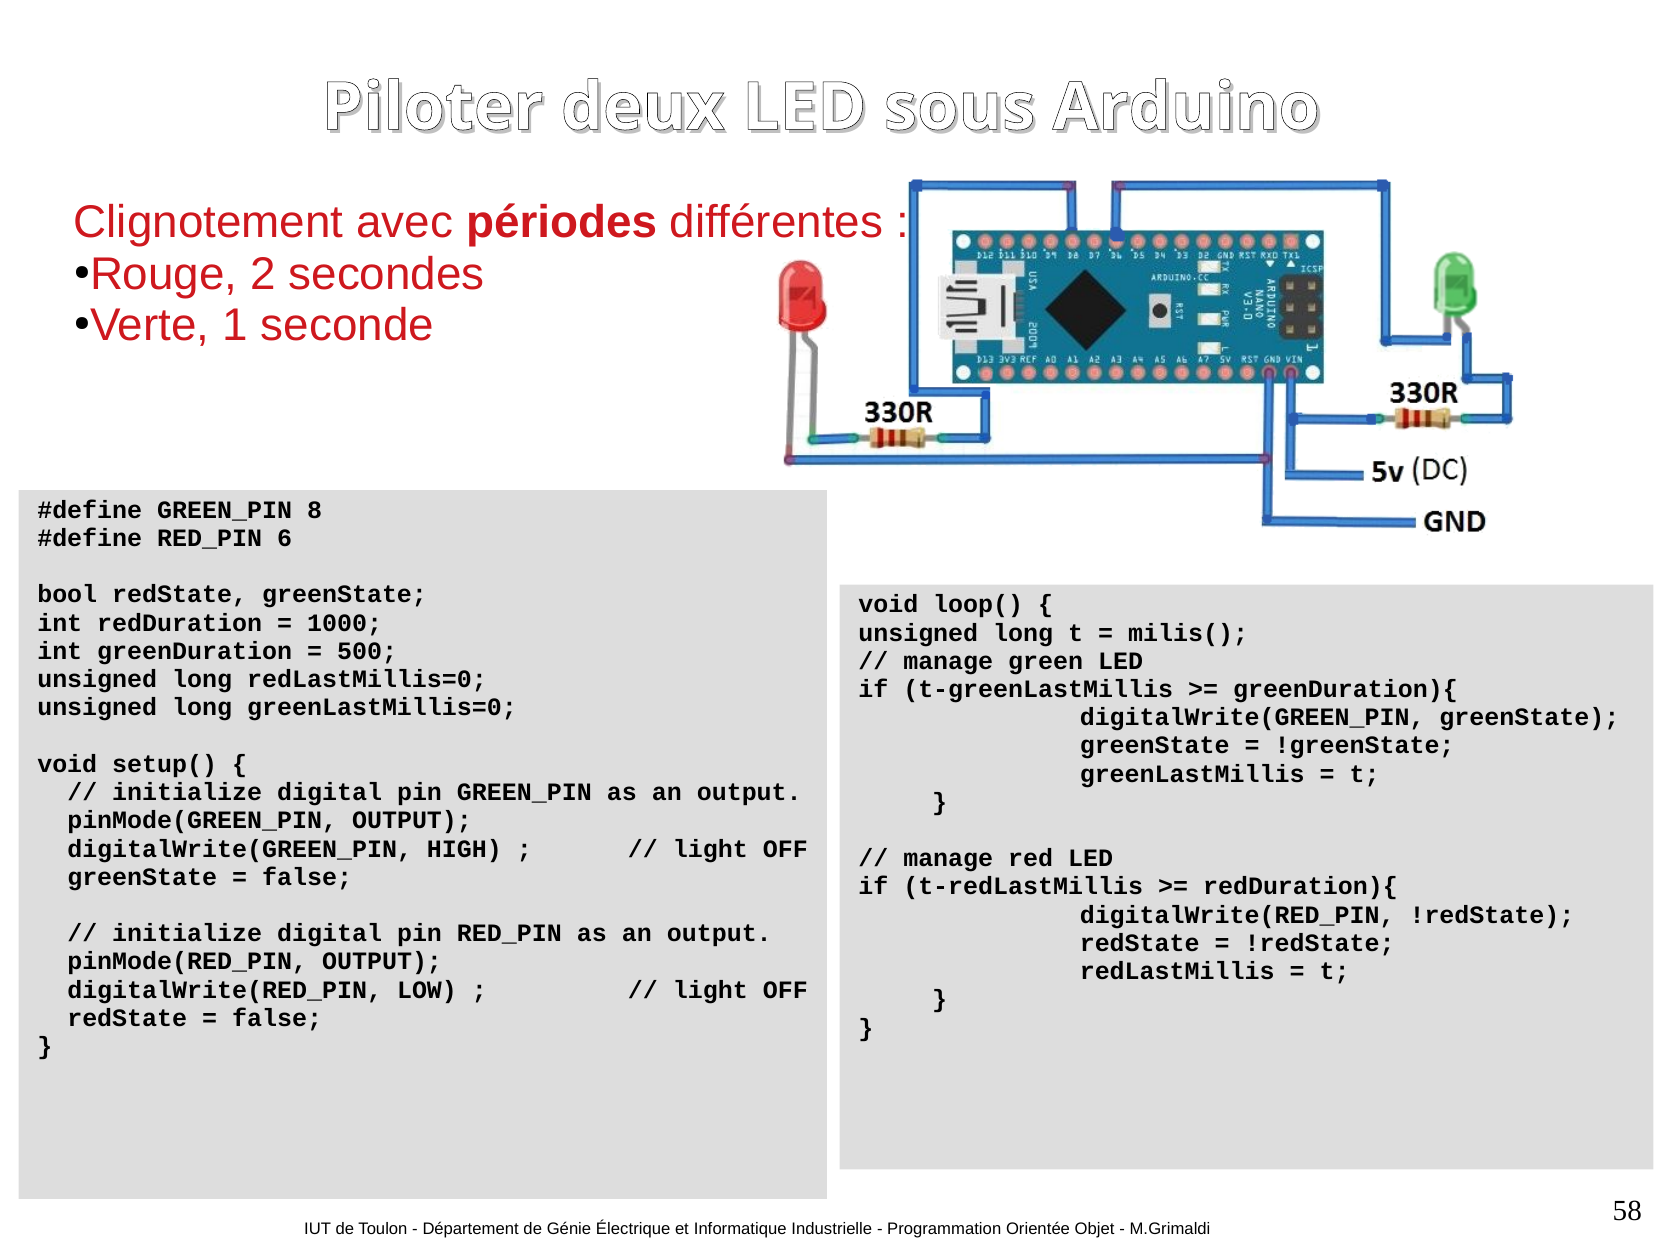

# Piloter deux LED sous Arduino
Clignotement avec périodes différentes :
Rouge, 2 secondes
Verte, 1 seconde
#define GREEN_PIN 8
#define RED_PIN 6
bool redState, greenState;
int redDuration = 1000;
int greenDuration = 500;
unsigned long redLastMillis=0;
unsigned long greenLastMillis=0;
void setup() {
 // initialize digital pin GREEN_PIN as an output.
 pinMode(GREEN_PIN, OUTPUT);
 digitalWrite(GREEN_PIN, HIGH) ;	 	// light OFF
 greenState = false;
 // initialize digital pin RED_PIN as an output.
 pinMode(RED_PIN, OUTPUT);
 digitalWrite(RED_PIN, LOW) ;	 	// light OFF
 redState = false;
}
void loop() {
unsigned long t = milis();
// manage green LED
if (t-greenLastMillis >= greenDuration){
			digitalWrite(GREEN_PIN, greenState); 			greenState = !greenState; 					greenLastMillis = t;
	}
// manage red LED
if (t-redLastMillis >= redDuration){
			digitalWrite(RED_PIN, !redState); 			redState = !redState;
			redLastMillis = t;
	}
}